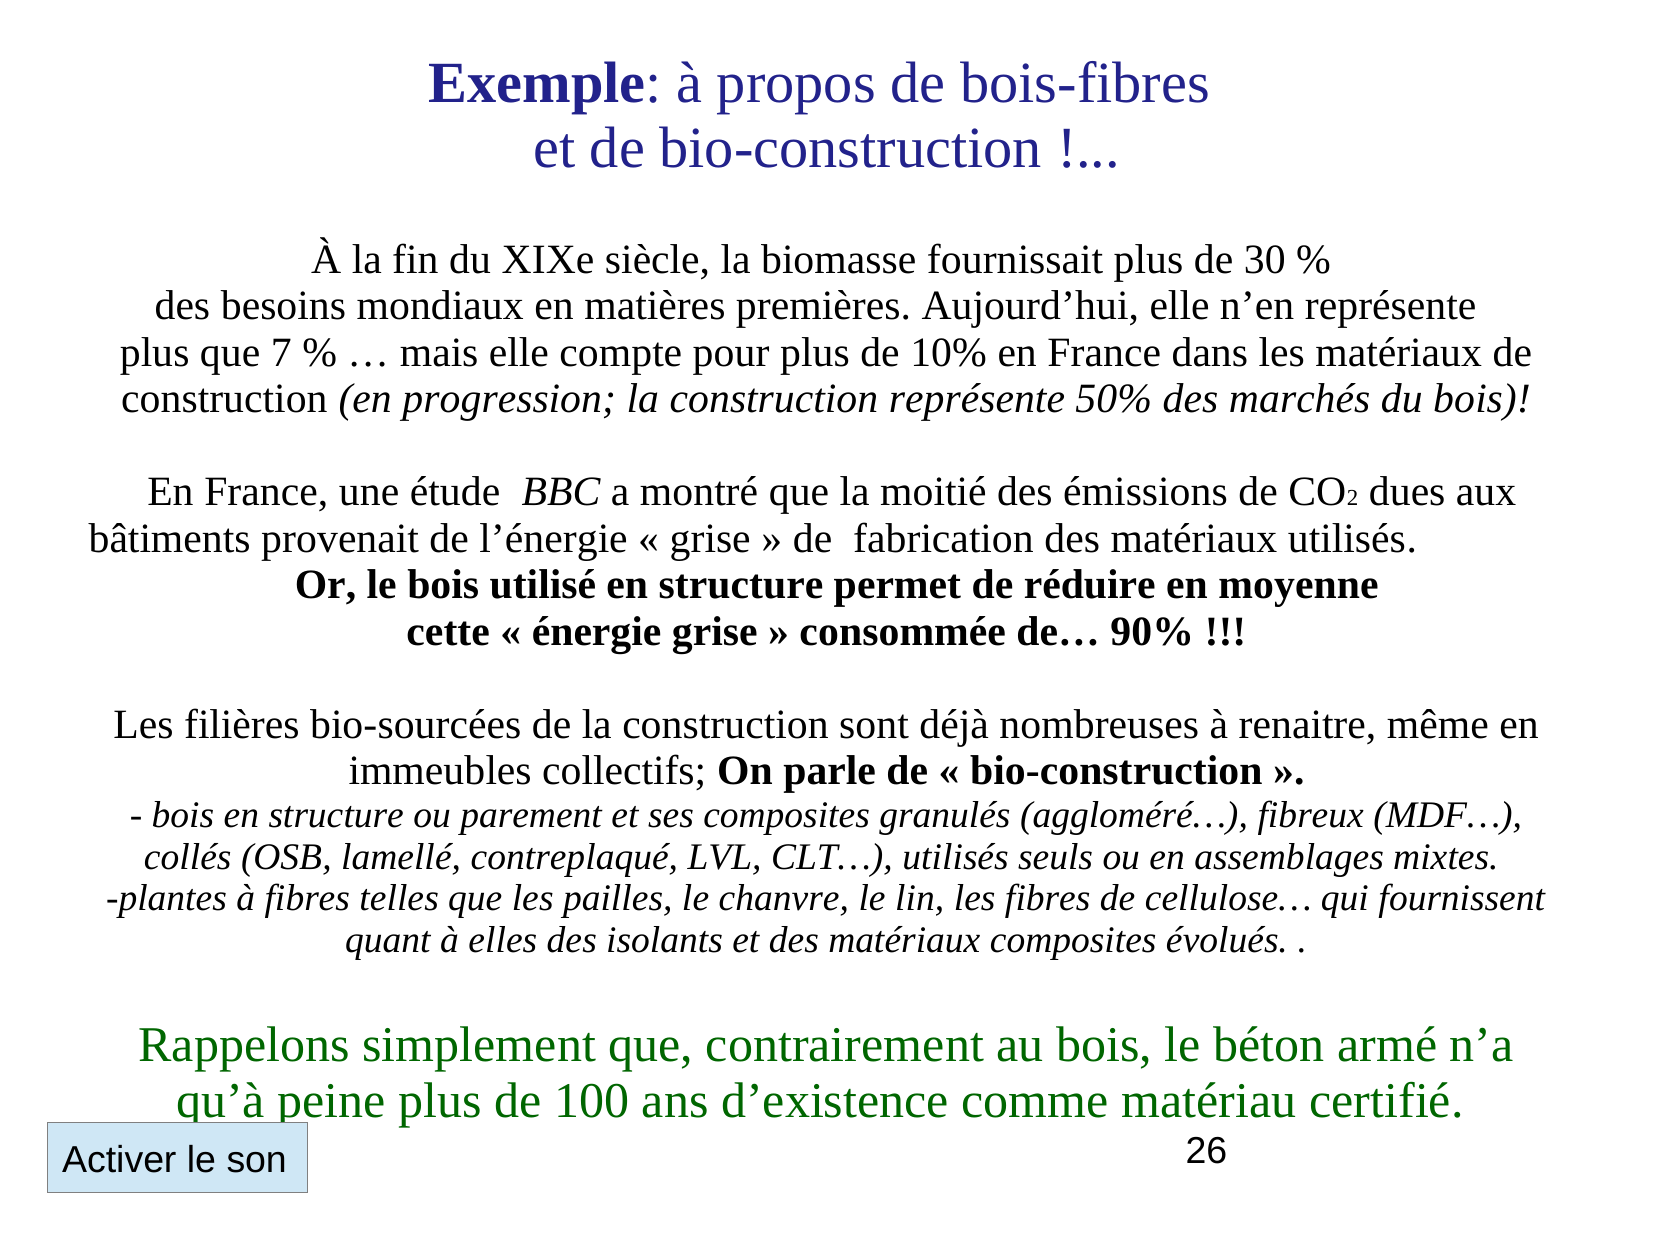

# Exemple: à propos de bois-fibres et de bio-construction !... À la fin du XIXe siècle, la biomasse fournissait plus de 30 % des besoins mondiaux en matières premières. Aujourd’hui, elle n’en représente plus que 7 % … mais elle compte pour plus de 10% en France dans les matériaux de construction (en progression; la construction représente 50% des marchés du bois)! En France, une étude BBC a montré que la moitié des émissions de CO2 dues aux bâtiments provenait de l’énergie « grise » de  fabrication des matériaux utilisés. Or, le bois utilisé en structure permet de réduire en moyenne cette « énergie grise » consommée de… 90% !!! Les filières bio-sourcées de la construction sont déjà nombreuses à renaitre, même en immeubles collectifs; On parle de « bio-construction ». - bois en structure ou parement et ses composites granulés (aggloméré…), fibreux (MDF…), collés (OSB, lamellé, contreplaqué, LVL, CLT…), utilisés seuls ou en assemblages mixtes. -plantes à fibres telles que les pailles, le chanvre, le lin, les fibres de cellulose… qui fournissent quant à elles des isolants et des matériaux composites évolués. . Rappelons simplement que, contrairement au bois, le béton armé n’a qu’à peine plus de 100 ans d’existence comme matériau certifié.
Activer le son